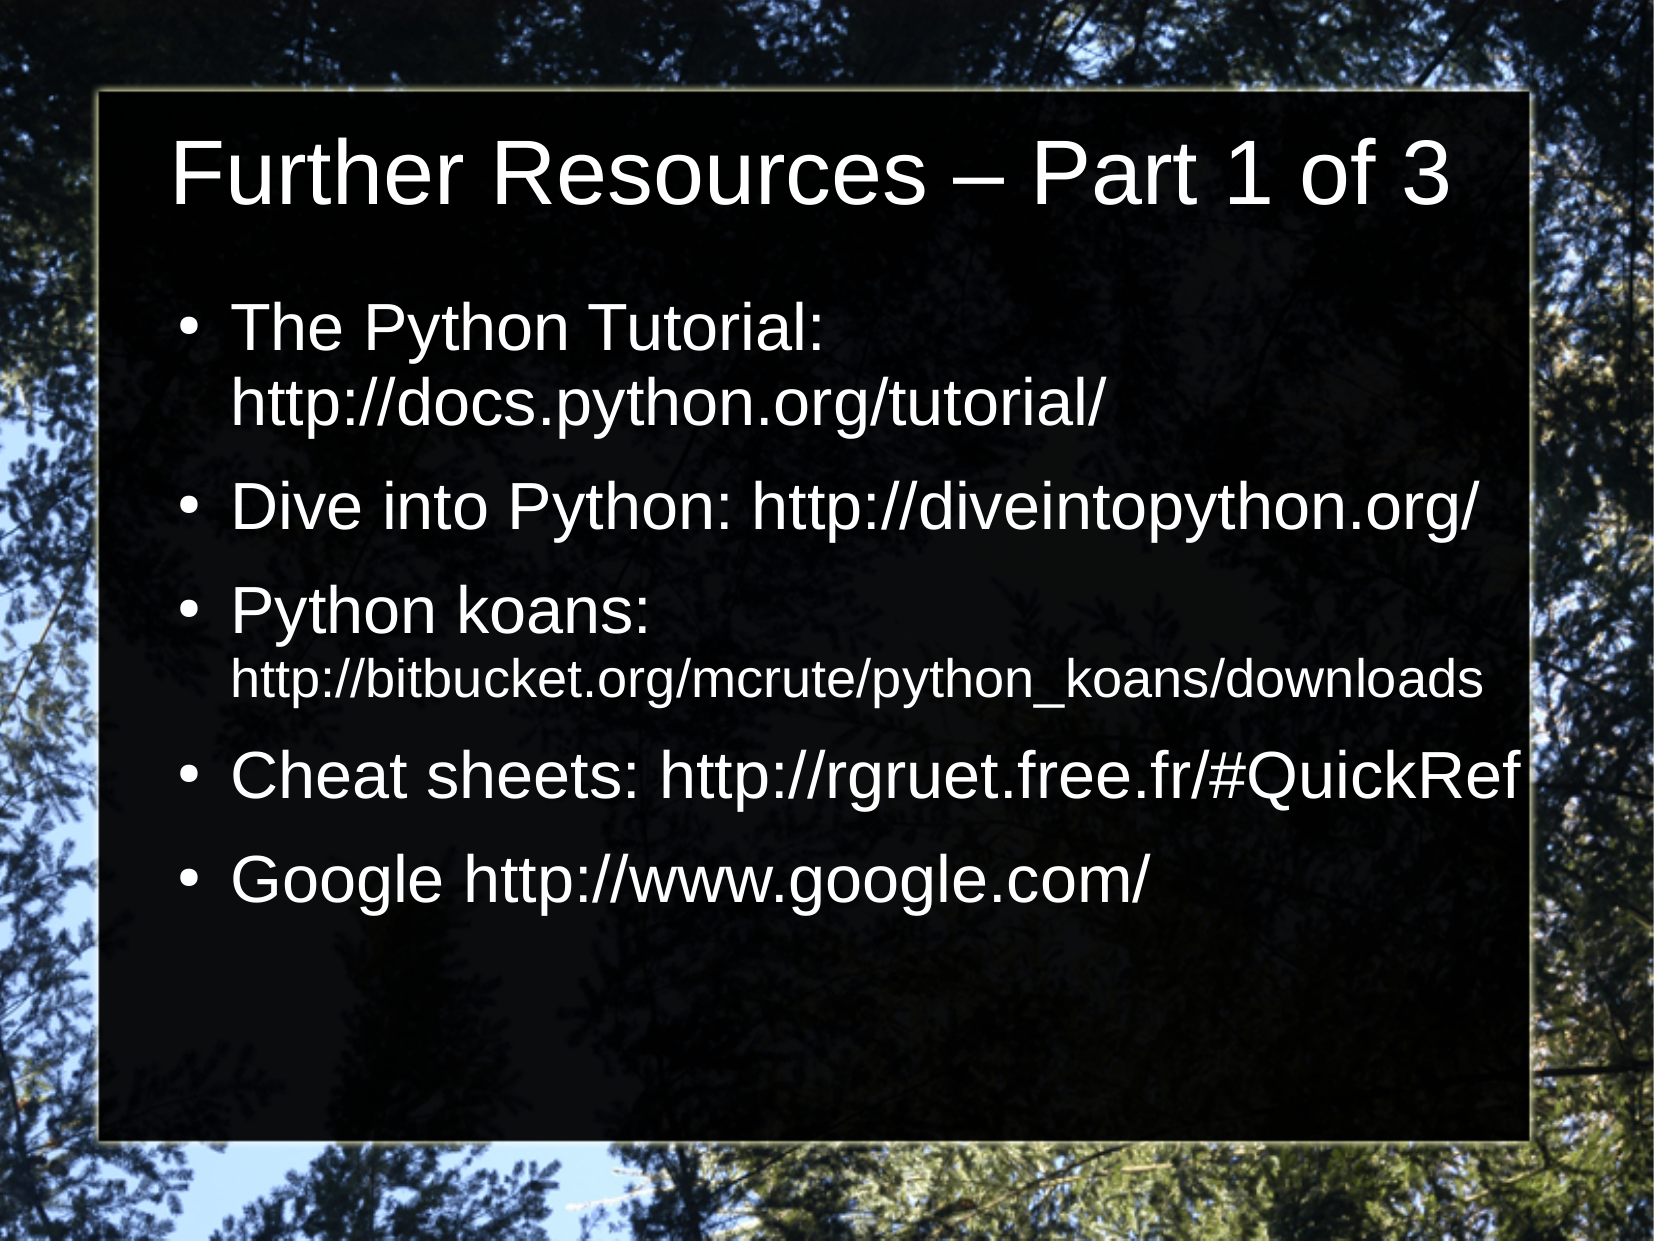

# Further Resources – Part 1 of 3
The Python Tutorial: http://docs.python.org/tutorial/
Dive into Python: http://diveintopython.org/
Python koans: http://bitbucket.org/mcrute/python_koans/downloads
Cheat sheets: http://rgruet.free.fr/#QuickRef
Google http://www.google.com/